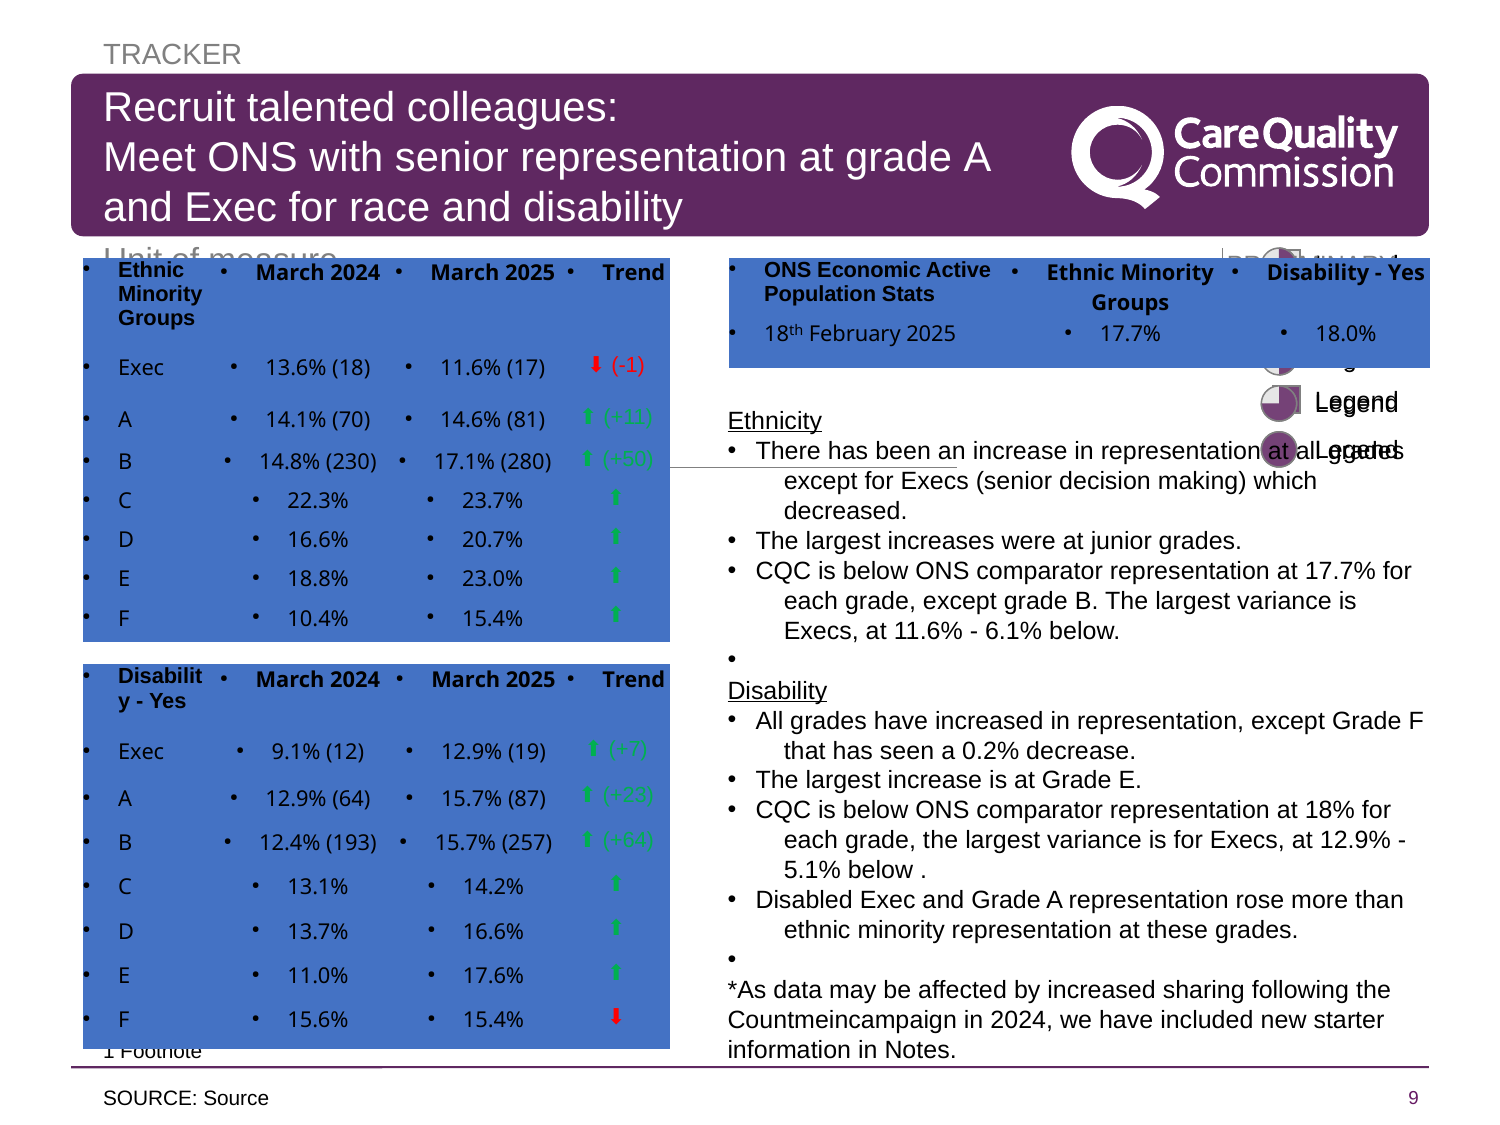

# Recruit talented colleagues: Meet ONS with senior representation at grade A and Exec for race and disability
| Ethnic Minority Groups | March 2024 | March 2025 | Trend |
| --- | --- | --- | --- |
| Exec | 13.6% (18) | 11.6% (17) | ⬇ (-1) |
| A | 14.1% (70) | 14.6% (81) | ⬆ (+11) |
| B | 14.8% (230) | 17.1% (280) | ⬆ (+50) |
| C | 22.3% | 23.7% | ⬆ |
| D | 16.6% | 20.7% | ⬆ |
| E | 18.8% | 23.0% | ⬆ |
| F | 10.4% | 15.4% | ⬆ |
| ONS Economic Active Population Stats | Ethnic Minority Groups | Disability - Yes |
| --- | --- | --- |
| 18th February 2025 | 17.7% | 18.0% |
Ethnicity
There has been an increase in representation at all grades except for Execs (senior decision making) which decreased.
The largest increases were at junior grades.
CQC is below ONS comparator representation at 17.7% for each grade, except grade B. The largest variance is Execs, at 11.6% - 6.1% below.
Disability
All grades have increased in representation, except Grade F that has seen a 0.2% decrease.
The largest increase is at Grade E.
CQC is below ONS comparator representation at 18% for each grade, the largest variance is for Execs, at 12.9% - 5.1% below .
Disabled Exec and Grade A representation rose more than ethnic minority representation at these grades.
*As data may be affected by increased sharing following the Countmeincampaign in 2024, we have included new starter information in Notes.
| Disability - Yes | March 2024 | March 2025 | Trend |
| --- | --- | --- | --- |
| Exec | 9.1% (12) | 12.9% (19) | ⬆ (+7) |
| A | 12.9% (64) | 15.7% (87) | ⬆ (+23) |
| B | 12.4% (193) | 15.7% (257) | ⬆ (+64) |
| C | 13.1% | 14.2% | ⬆ |
| D | 13.7% | 16.6% | ⬆ |
| E | 11.0% | 17.6% | ⬆ |
| F | 15.6% | 15.4% | ⬇ |